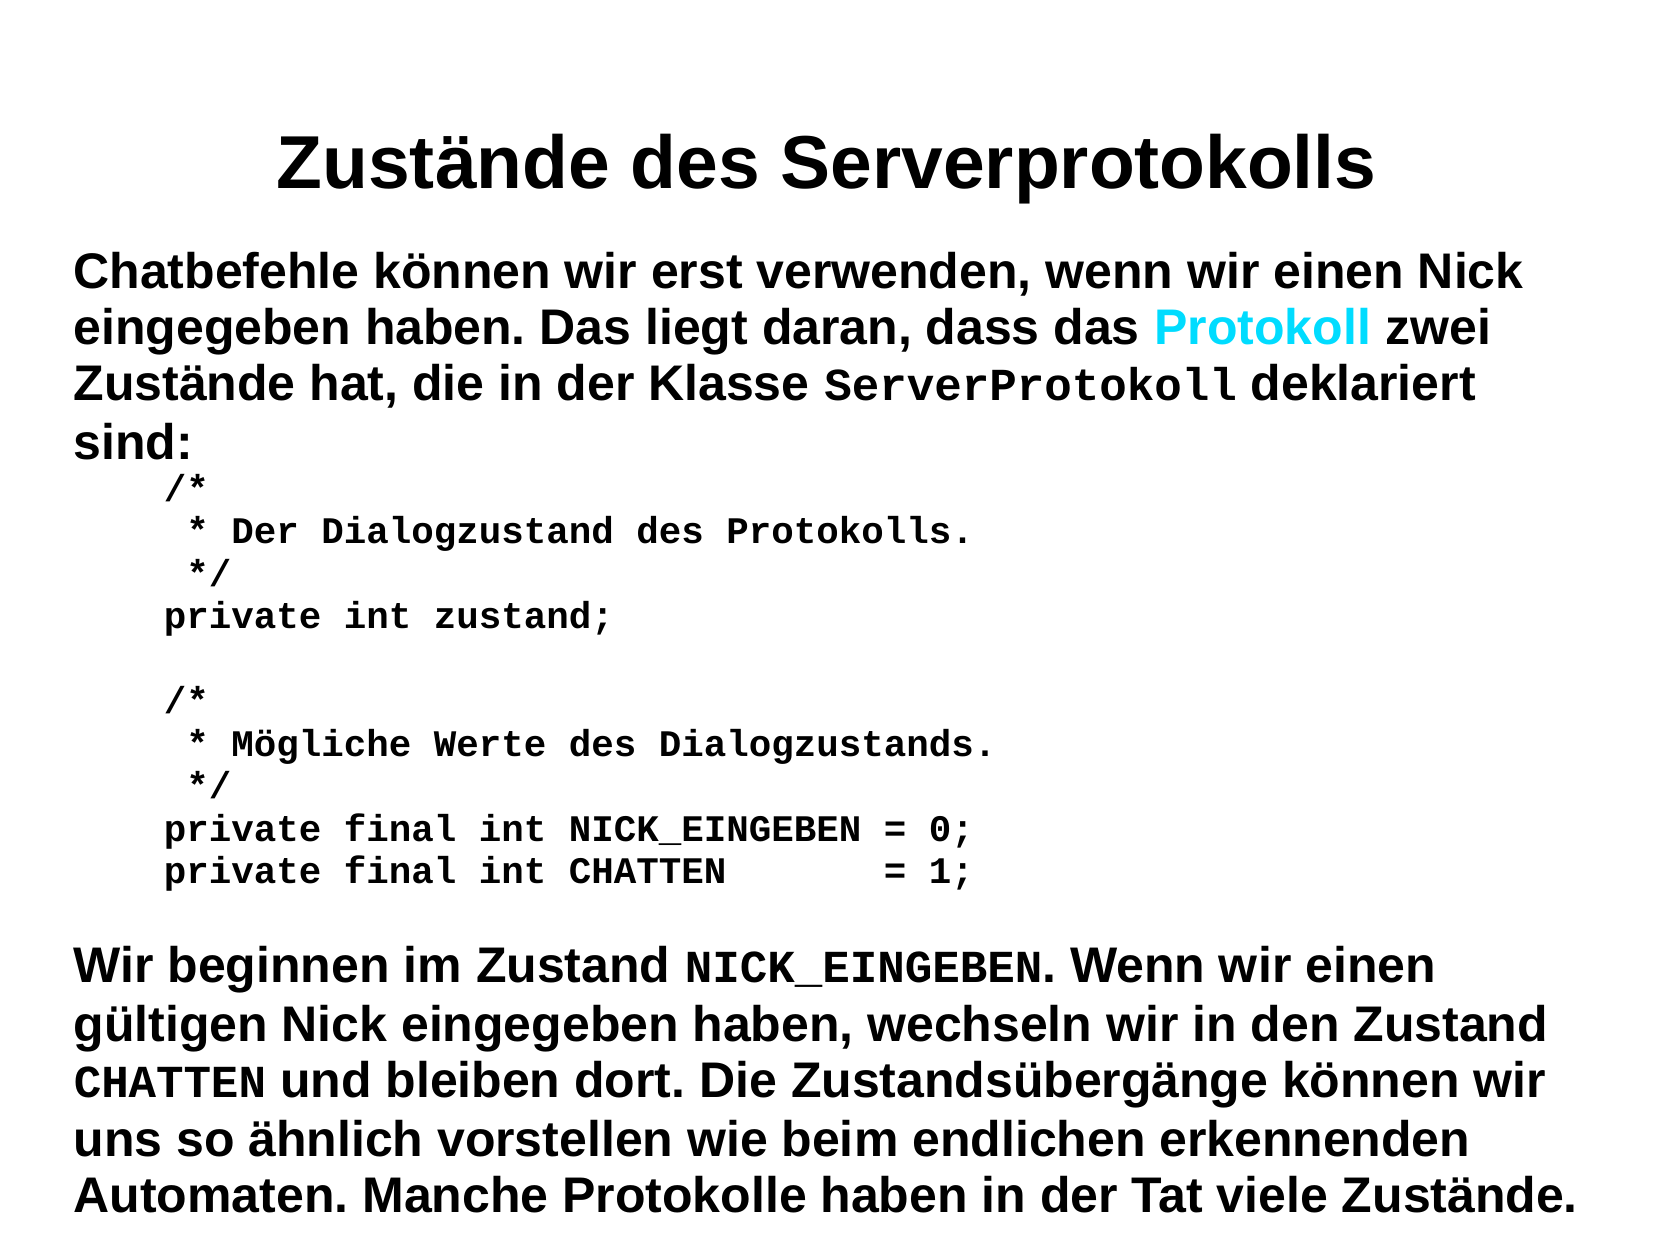

# Zustände des Serverprotokolls
Chatbefehle können wir erst verwenden, wenn wir einen Nick eingegeben haben. Das liegt daran, dass das Protokoll zwei Zustände hat, die in der Klasse ServerProtokoll deklariert sind:
 /*
 * Der Dialogzustand des Protokolls.
 */
 private int zustand;
 /*
 * Mögliche Werte des Dialogzustands.
 */
 private final int NICK_EINGEBEN = 0;
 private final int CHATTEN = 1;
Wir beginnen im Zustand NICK_EINGEBEN. Wenn wir einen gültigen Nick eingegeben haben, wechseln wir in den Zustand CHATTEN und bleiben dort. Die Zustandsübergänge können wir uns so ähnlich vorstellen wie beim endlichen erkennenden Automaten. Manche Protokolle haben in der Tat viele Zustände.